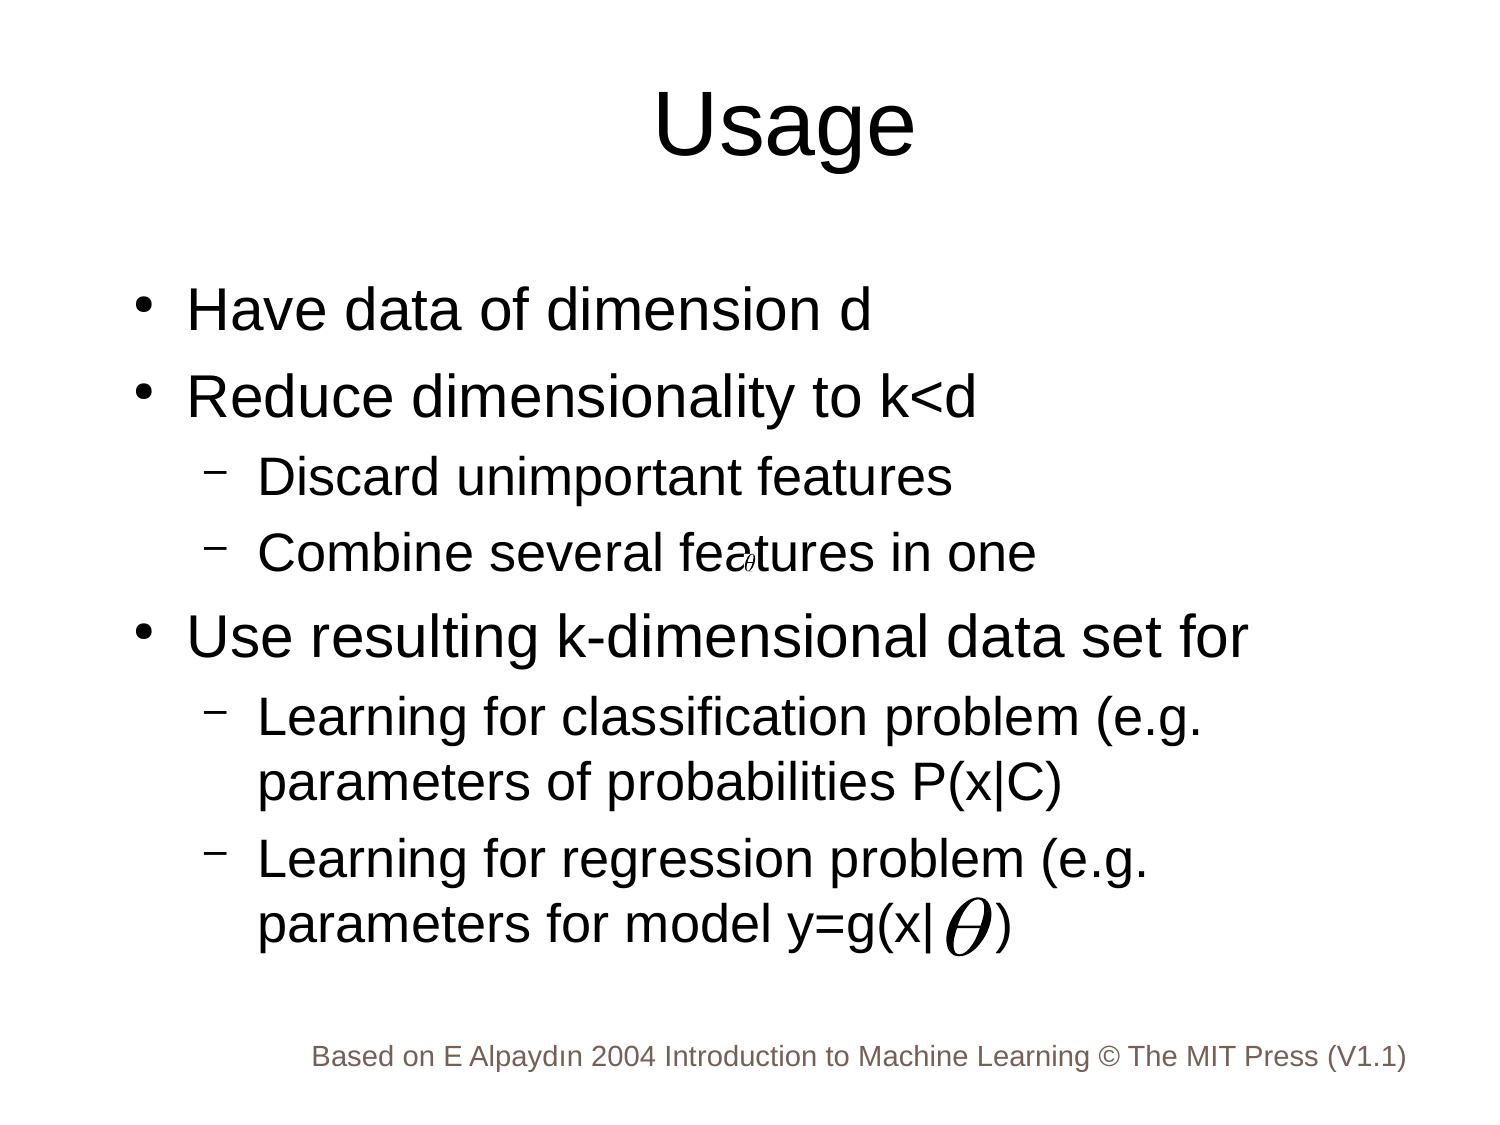

# Usage
Have data of dimension d
Reduce dimensionality to k<d
Discard unimportant features
Combine several features in one
Use resulting k-dimensional data set for
Learning for classification problem (e.g. parameters of probabilities P(x|C)
Learning for regression problem (e.g. parameters for model y=g(x| )
Based on E Alpaydın 2004 Introduction to Machine Learning © The MIT Press (V1.1)